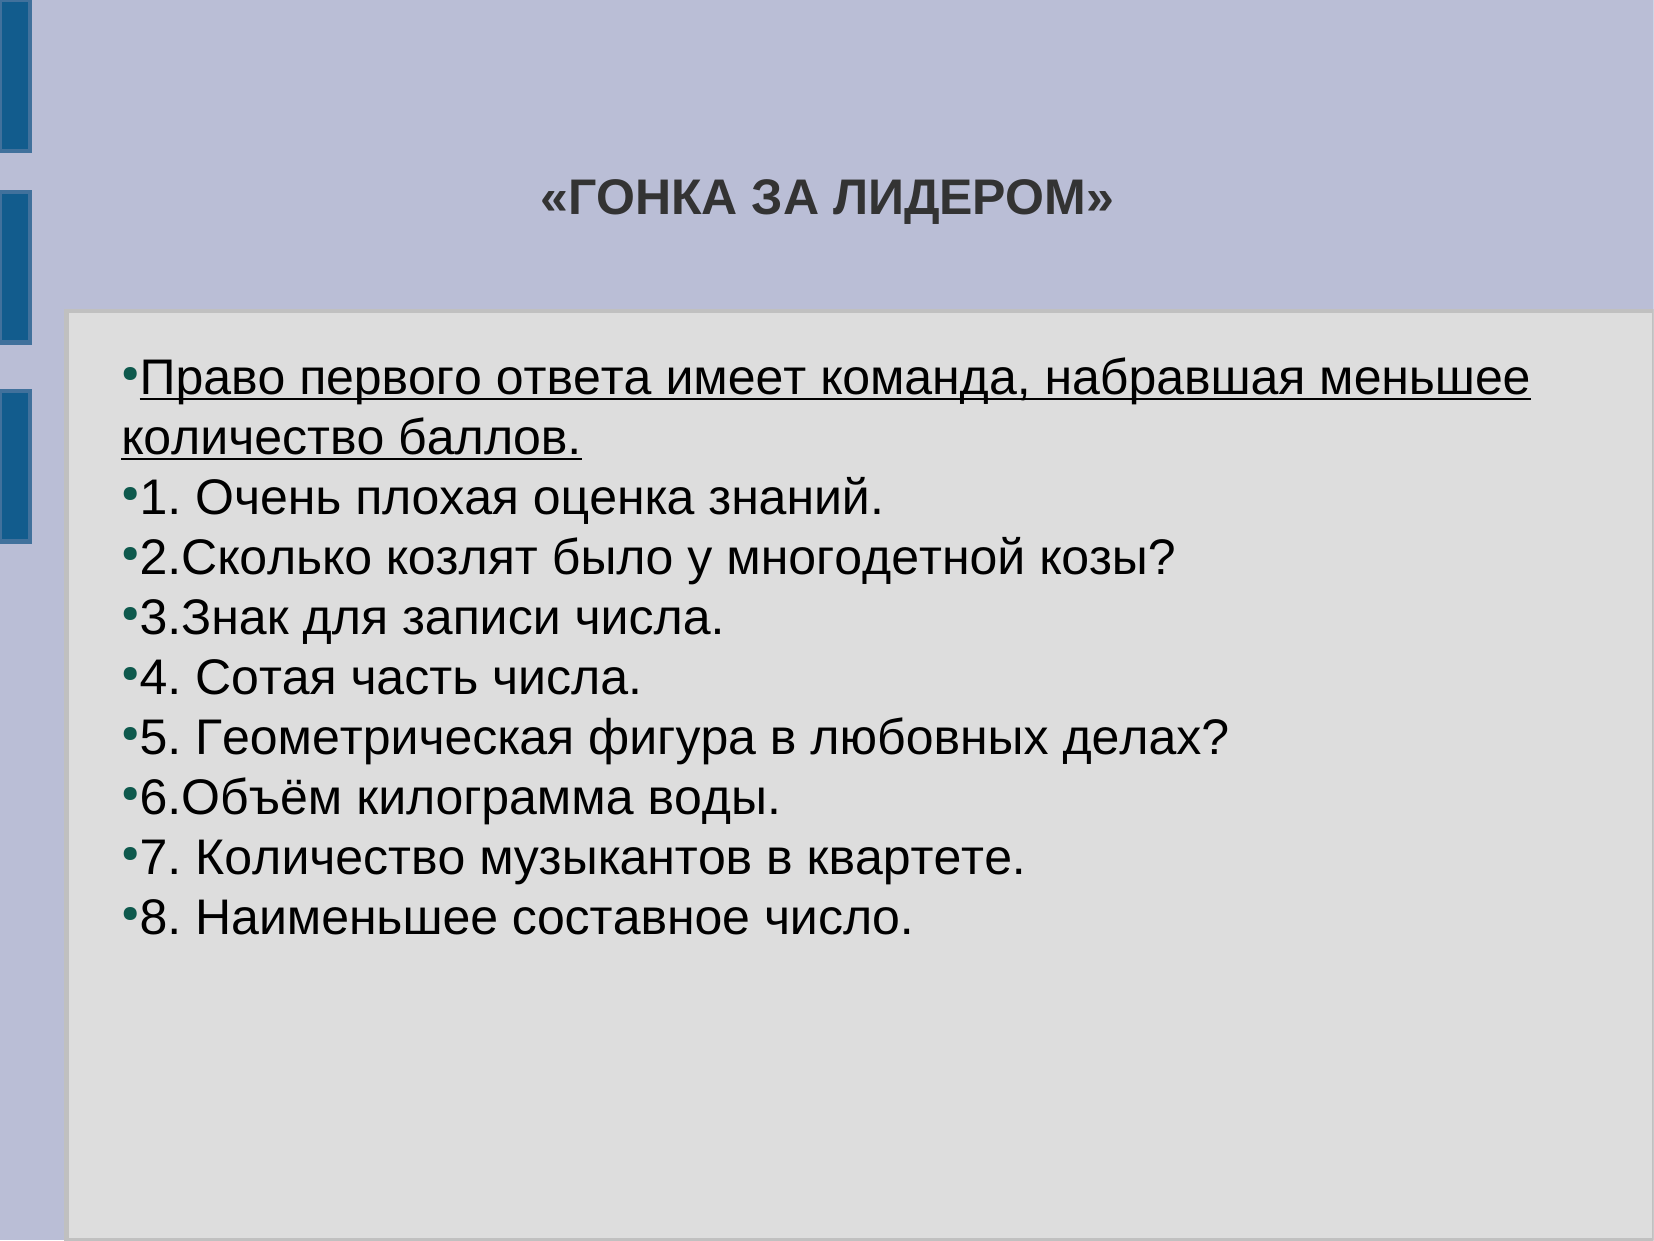

# «ГОНКА ЗА ЛИДЕРОМ»
Право первого ответа имеет команда, набравшая меньшее количество баллов.
1. Очень плохая оценка знаний.
2.Сколько козлят было у многодетной козы?
3.Знак для записи числа.
4. Сотая часть числа.
5. Геометрическая фигура в любовных делах?
6.Объём килограмма воды.
7. Количество музыкантов в квартете.
8. Наименьшее составное число.